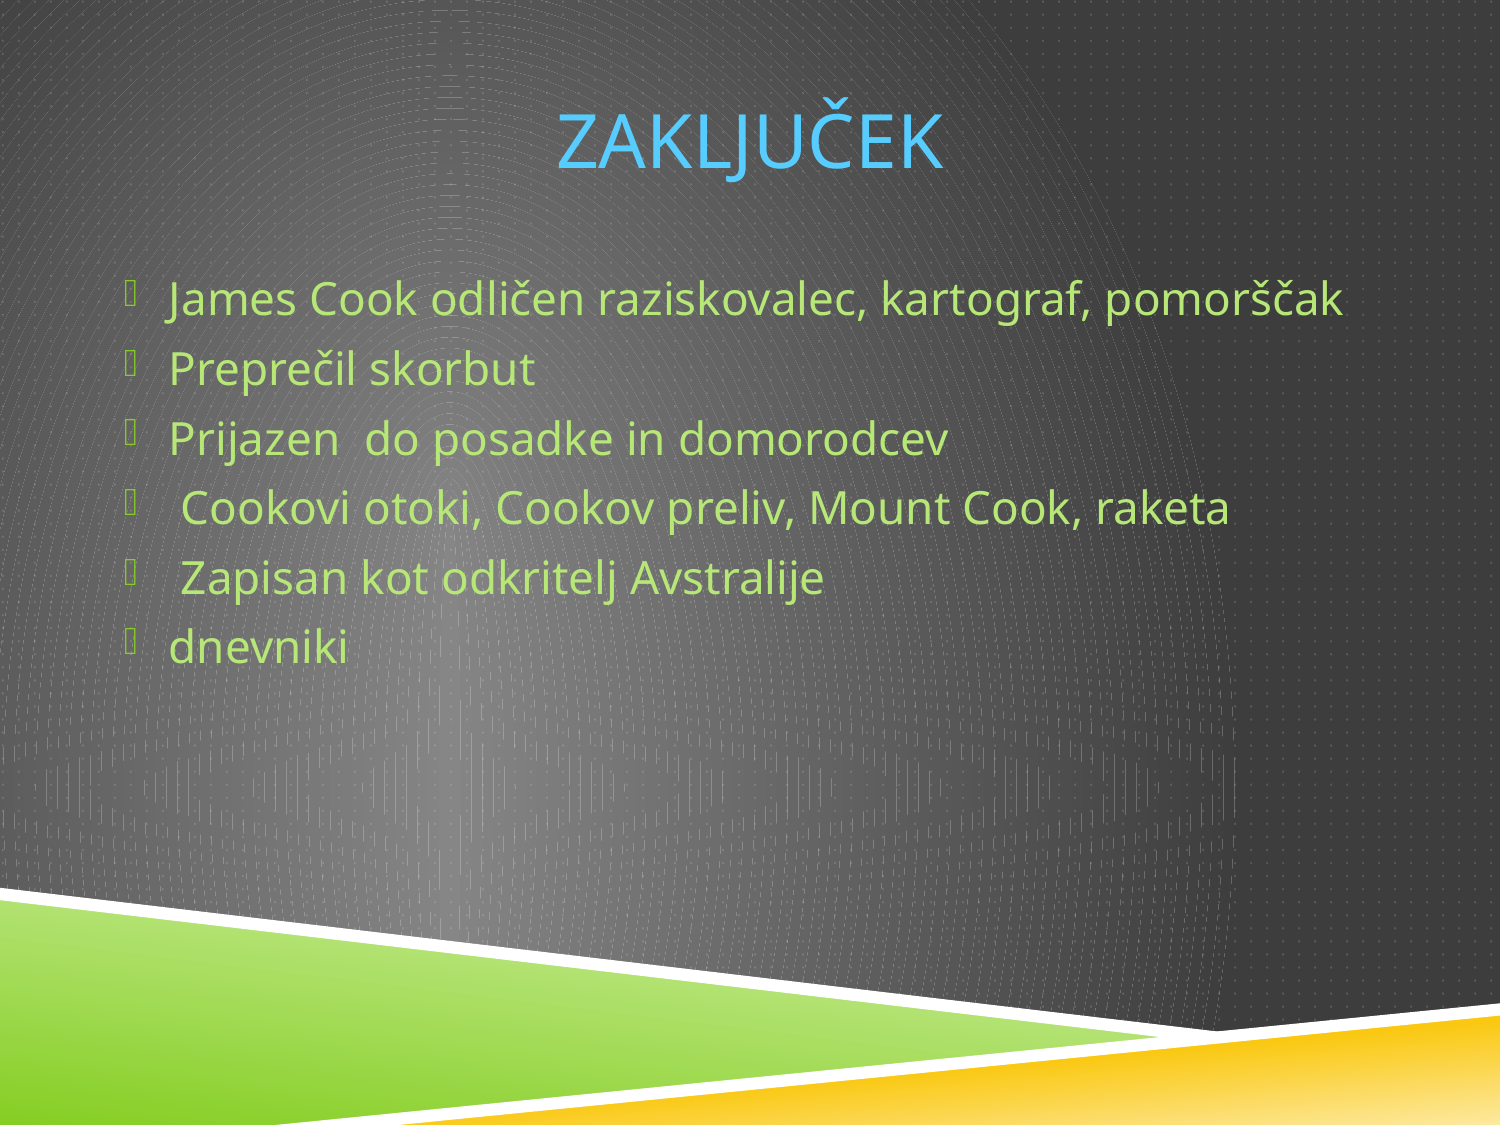

# zaključek
James Cook odličen raziskovalec, kartograf, pomorščak
Preprečil skorbut
Prijazen do posadke in domorodcev
 Cookovi otoki, Cookov preliv, Mount Cook, raketa
 Zapisan kot odkritelj Avstralije
dnevniki